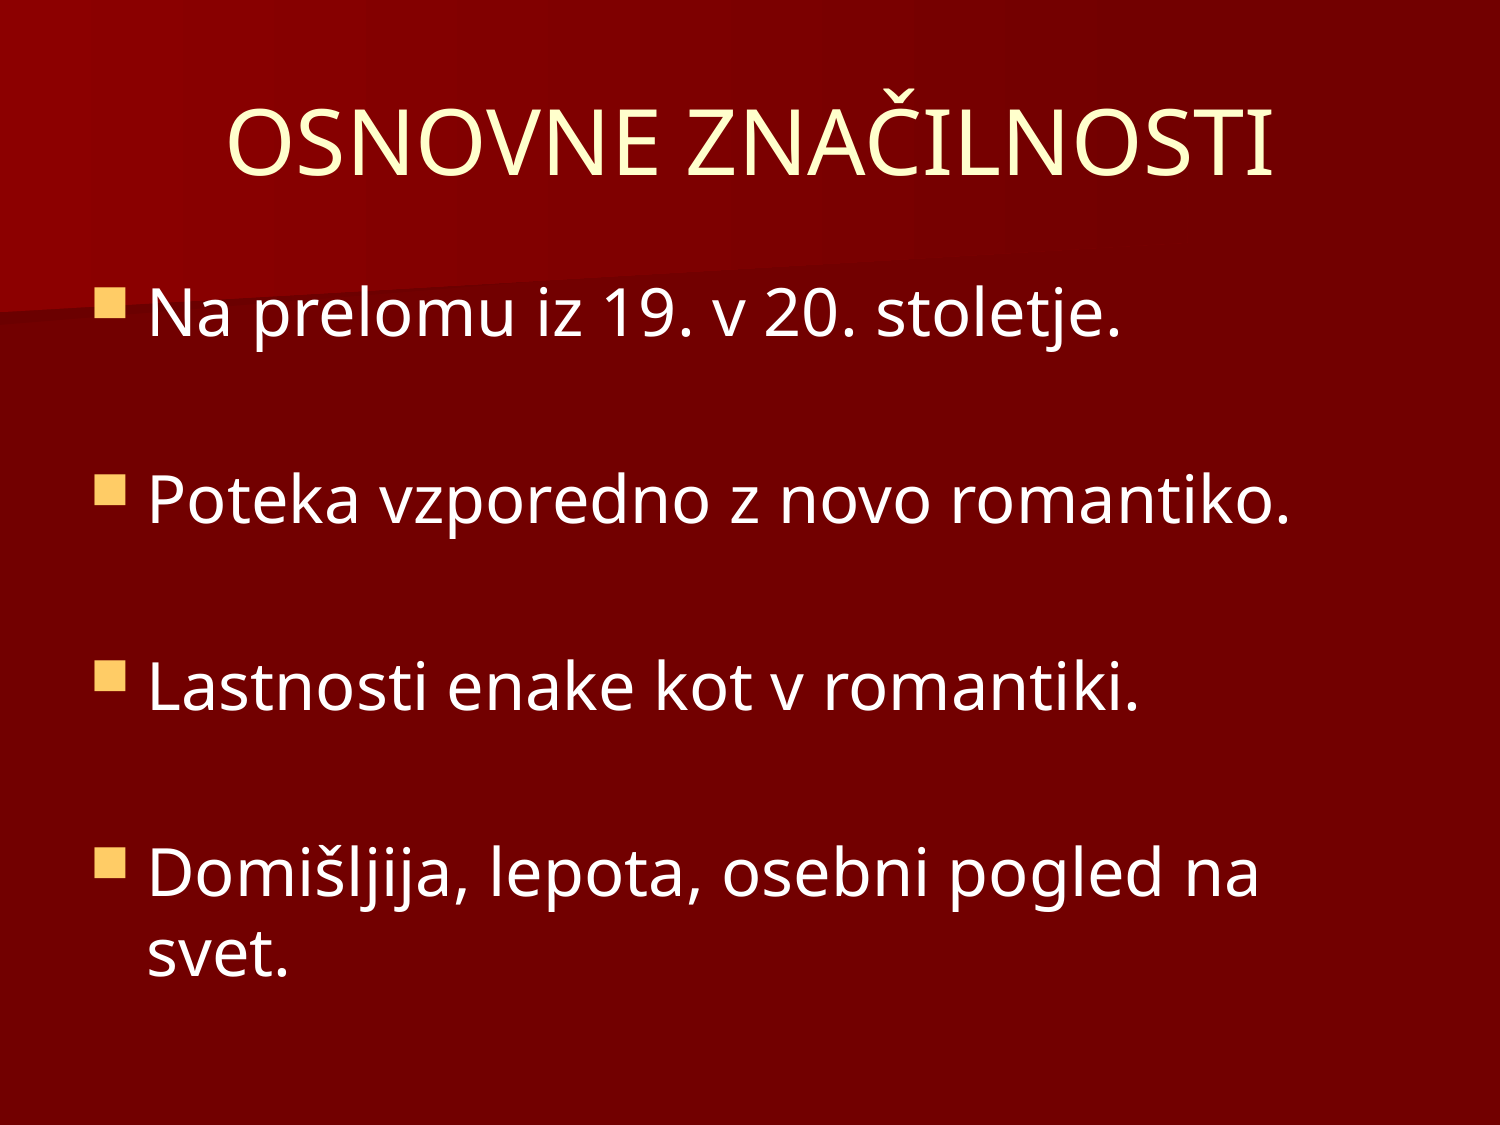

# OSNOVNE ZNAČILNOSTI
Na prelomu iz 19. v 20. stoletje.
Poteka vzporedno z novo romantiko.
Lastnosti enake kot v romantiki.
Domišljija, lepota, osebni pogled na svet.